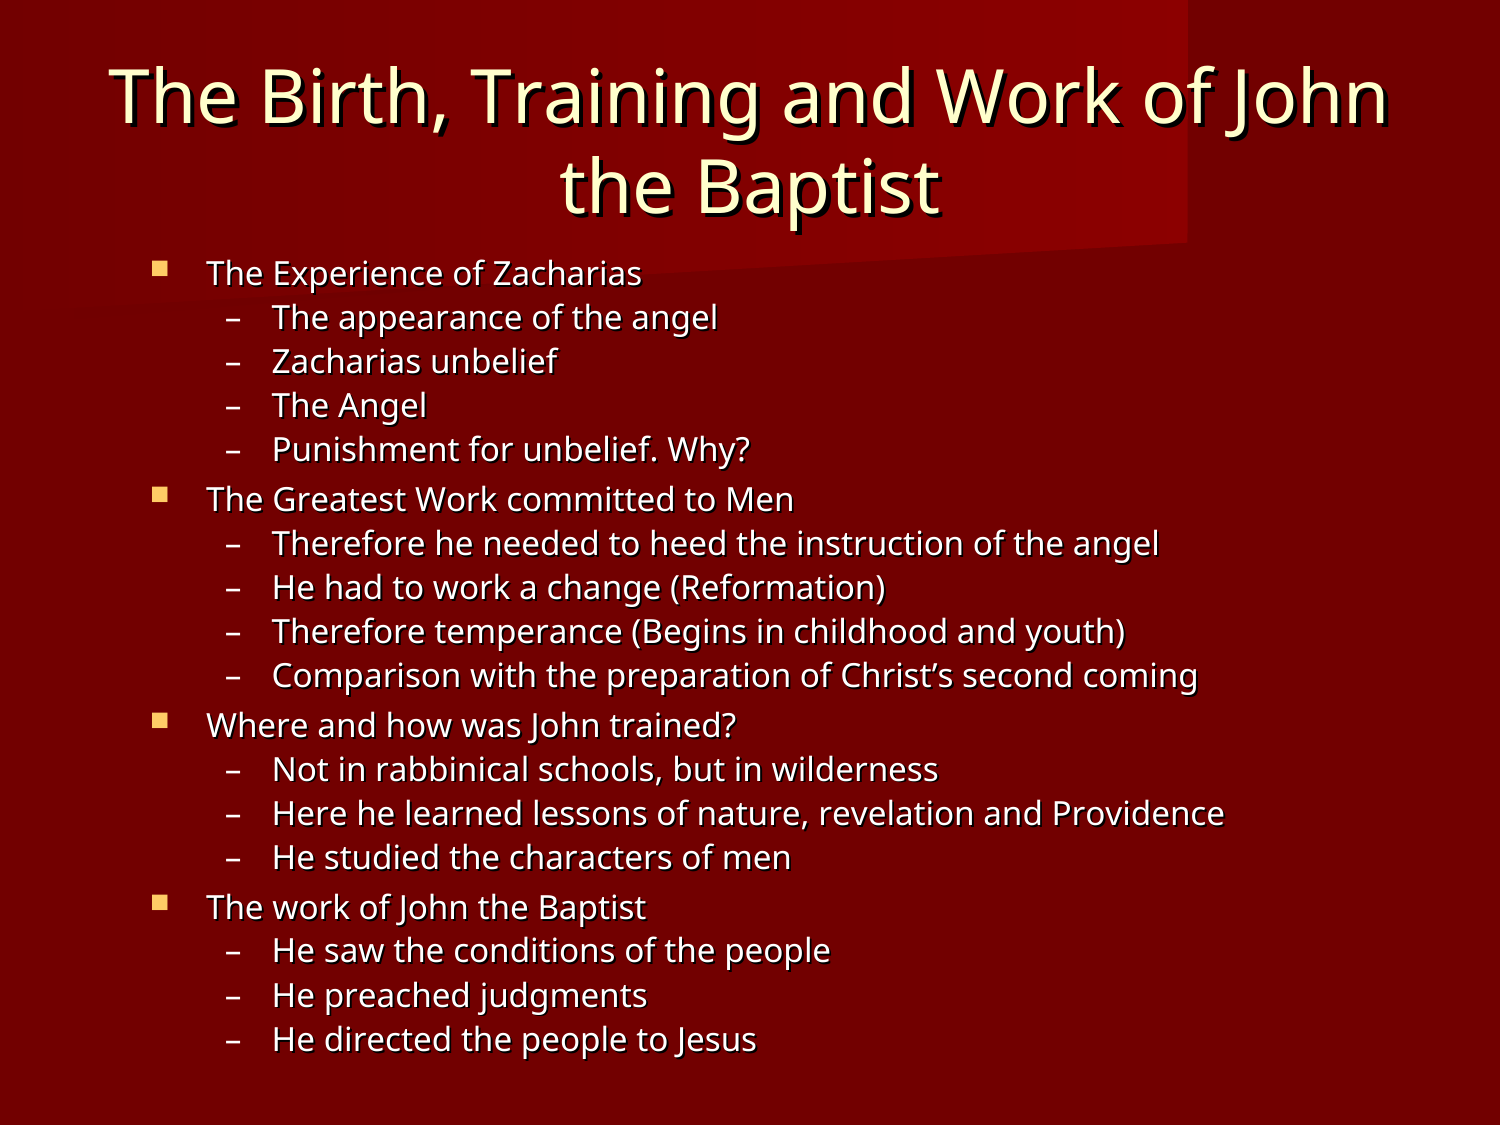

# The Birth, Training and Work of John the Baptist
The Experience of Zacharias
The appearance of the angel
Zacharias unbelief
The Angel
Punishment for unbelief. Why?
The Greatest Work committed to Men
Therefore he needed to heed the instruction of the angel
He had to work a change (Reformation)
Therefore temperance (Begins in childhood and youth)
Comparison with the preparation of Christ’s second coming
Where and how was John trained?
Not in rabbinical schools, but in wilderness
Here he learned lessons of nature, revelation and Providence
He studied the characters of men
The work of John the Baptist
He saw the conditions of the people
He preached judgments
He directed the people to Jesus